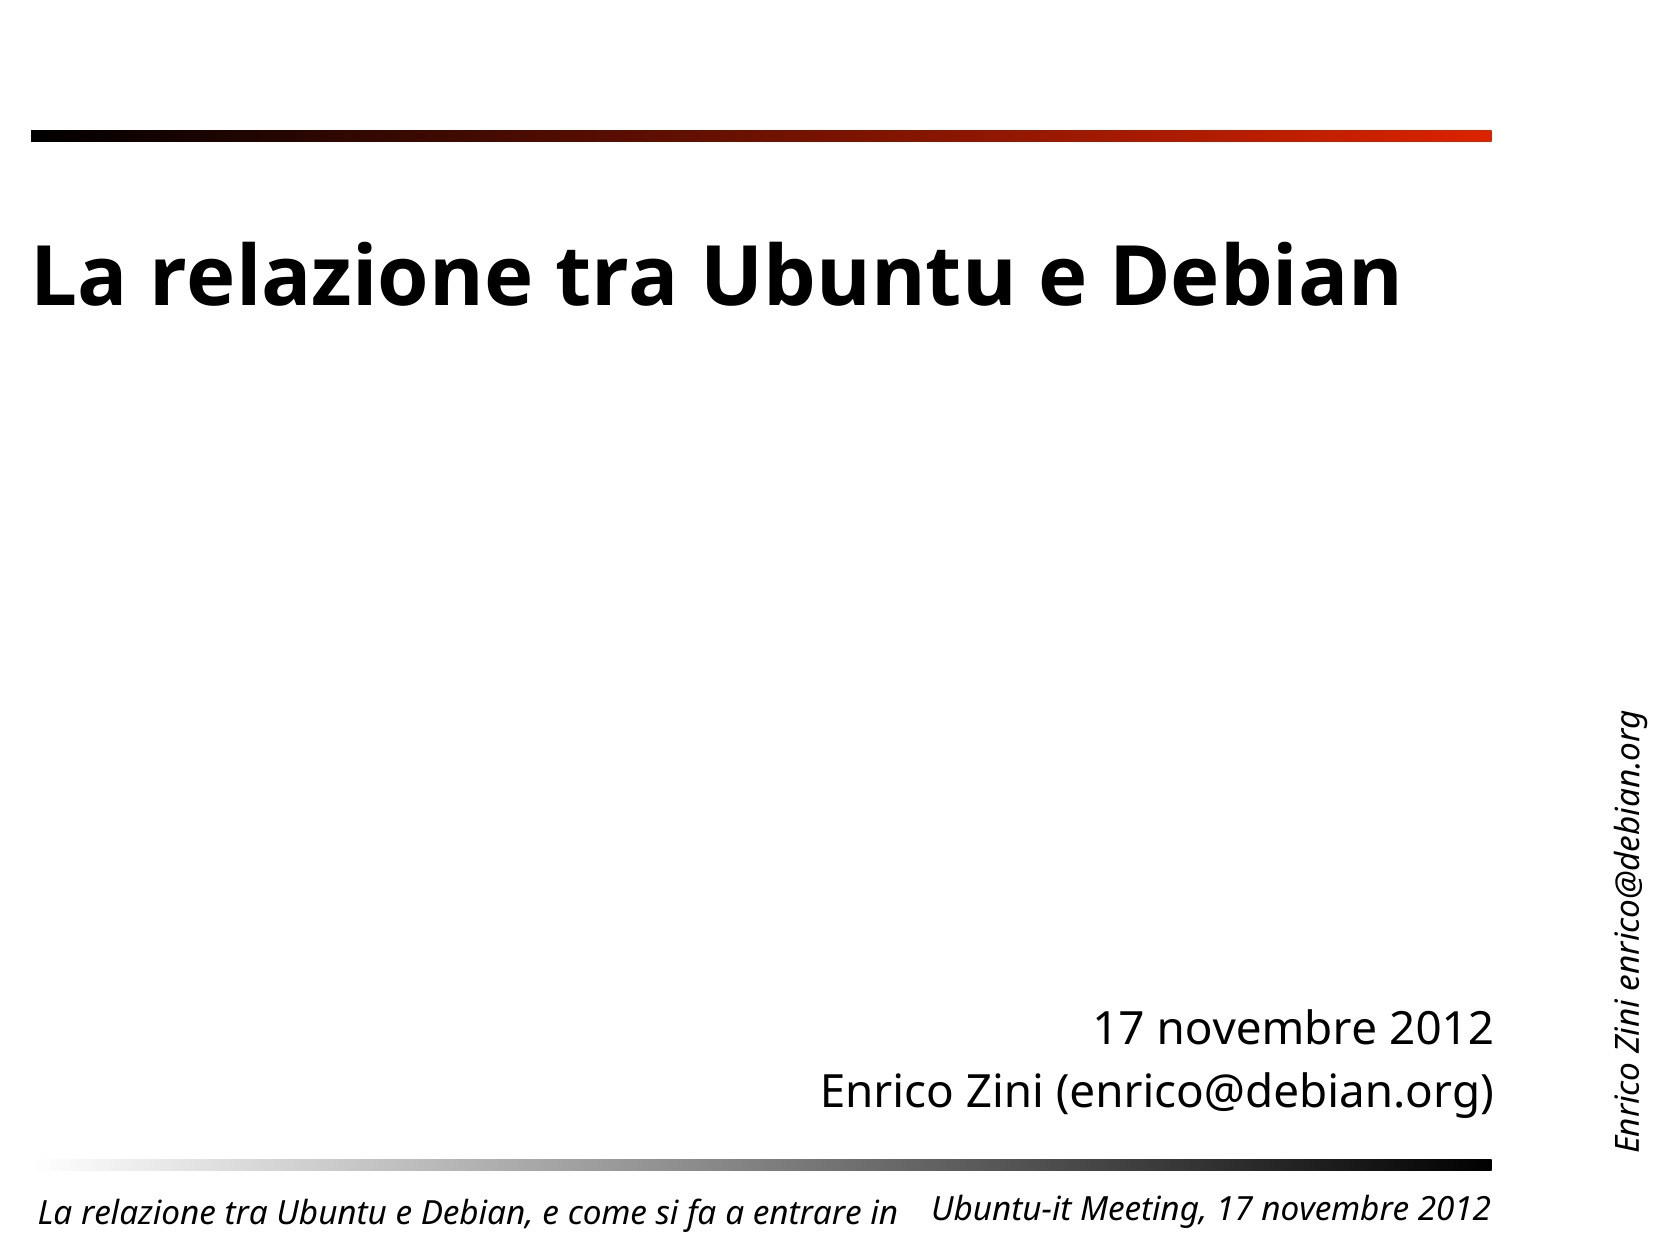

La relazione tra Ubuntu e Debian
17 novembre 2012
Enrico Zini (enrico@debian.org)